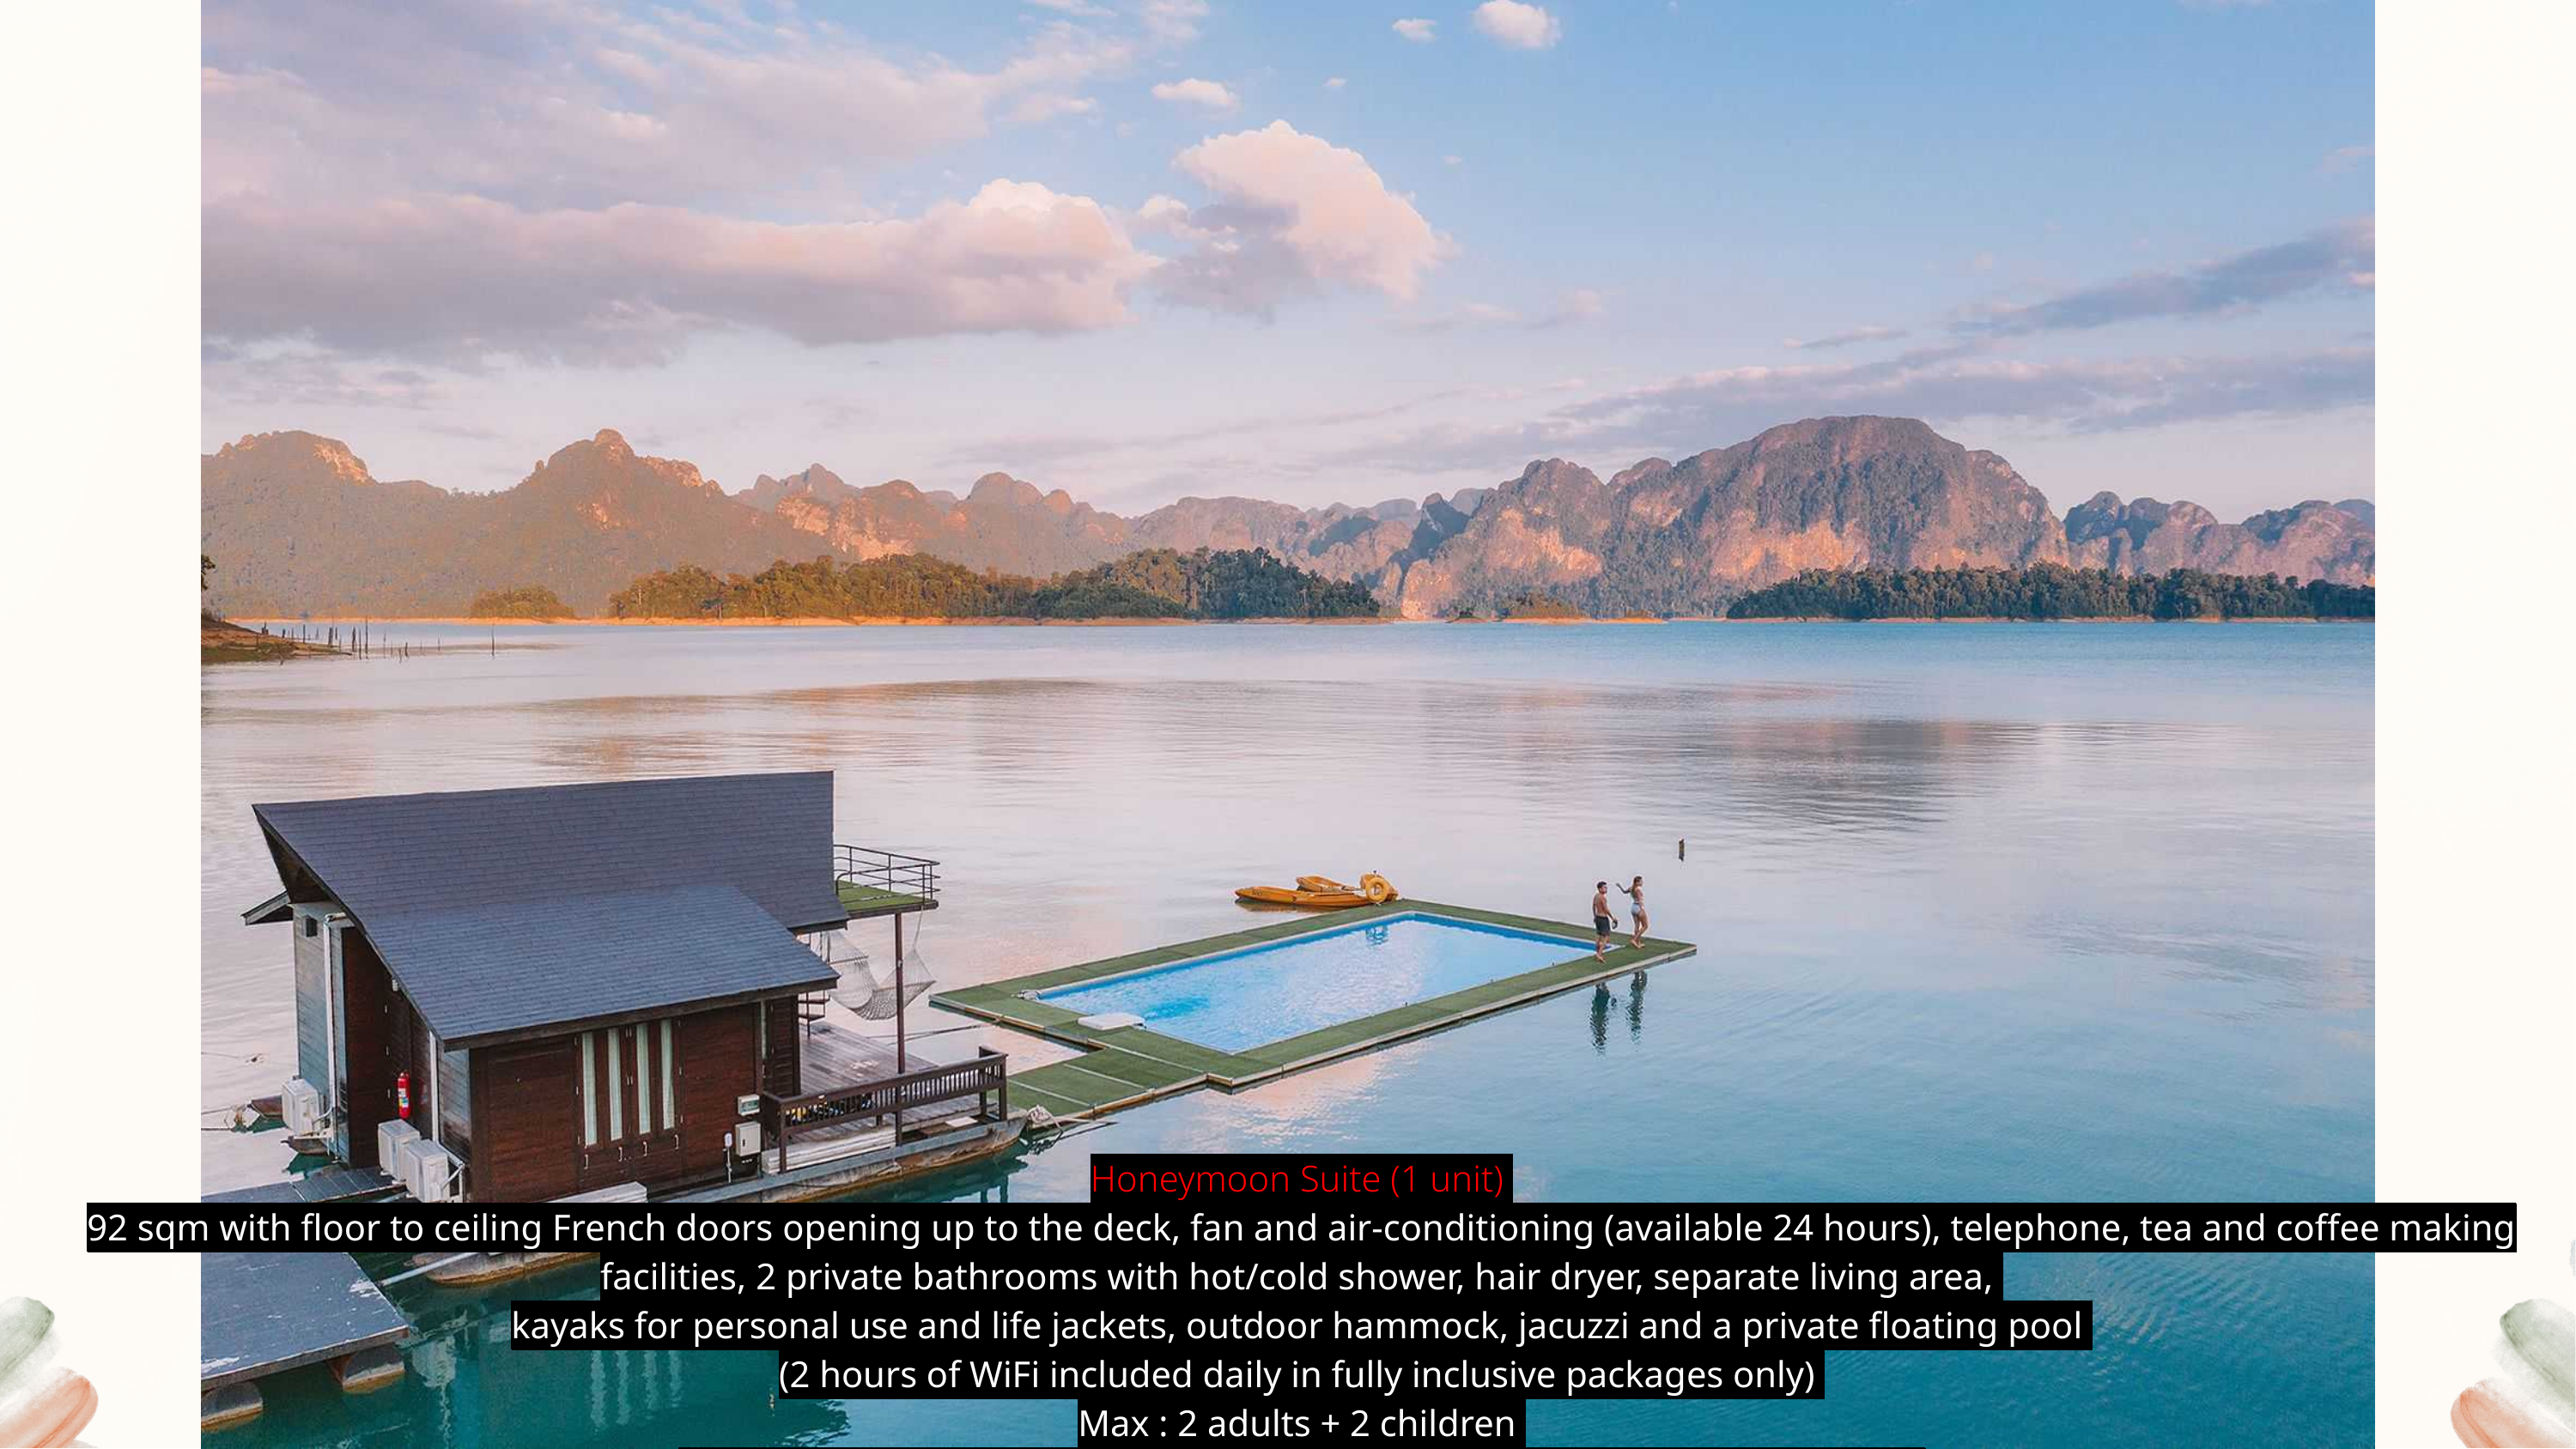

Honeymoon Suite (1 unit)
92 sqm with floor to ceiling French doors opening up to the deck, fan and air-conditioning (available 24 hours), telephone, tea and coffee making facilities, 2 private bathrooms with hot/cold shower, hair dryer, separate living area,
kayaks for personal use and life jackets, outdoor hammock, jacuzzi and a private floating pool
(2 hours of WiFi included daily in fully inclusive packages only)
Max : 2 adults + 2 children
Bedding : 1 king-size beds and 2 single mattresses on the mezzanine level
View: Lake